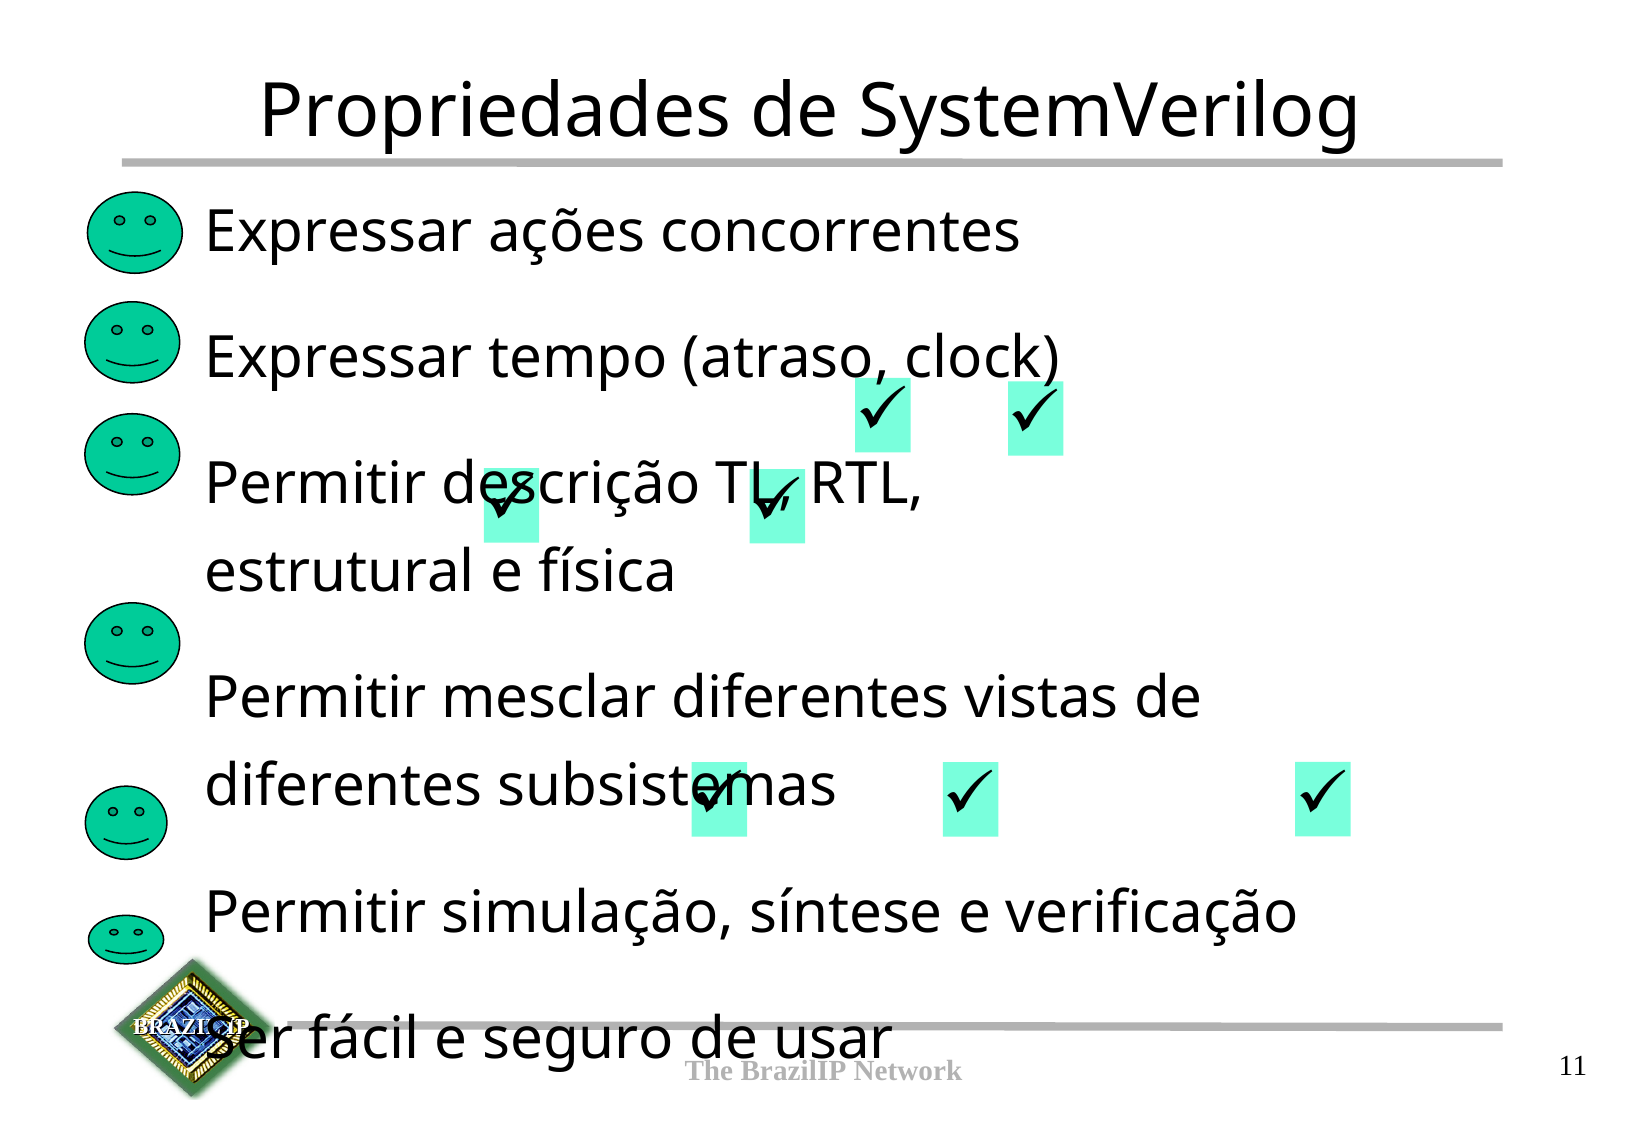

# Propriedades de SystemVerilog
Expressar ações concorrentes
Expressar tempo (atraso, clock)‏
Permitir descrição TL, RTL,
estrutural e física
Permitir mesclar diferentes vistas de diferentes subsistemas
Permitir simulação, síntese e verificação
Ser fácil e seguro de usar







11